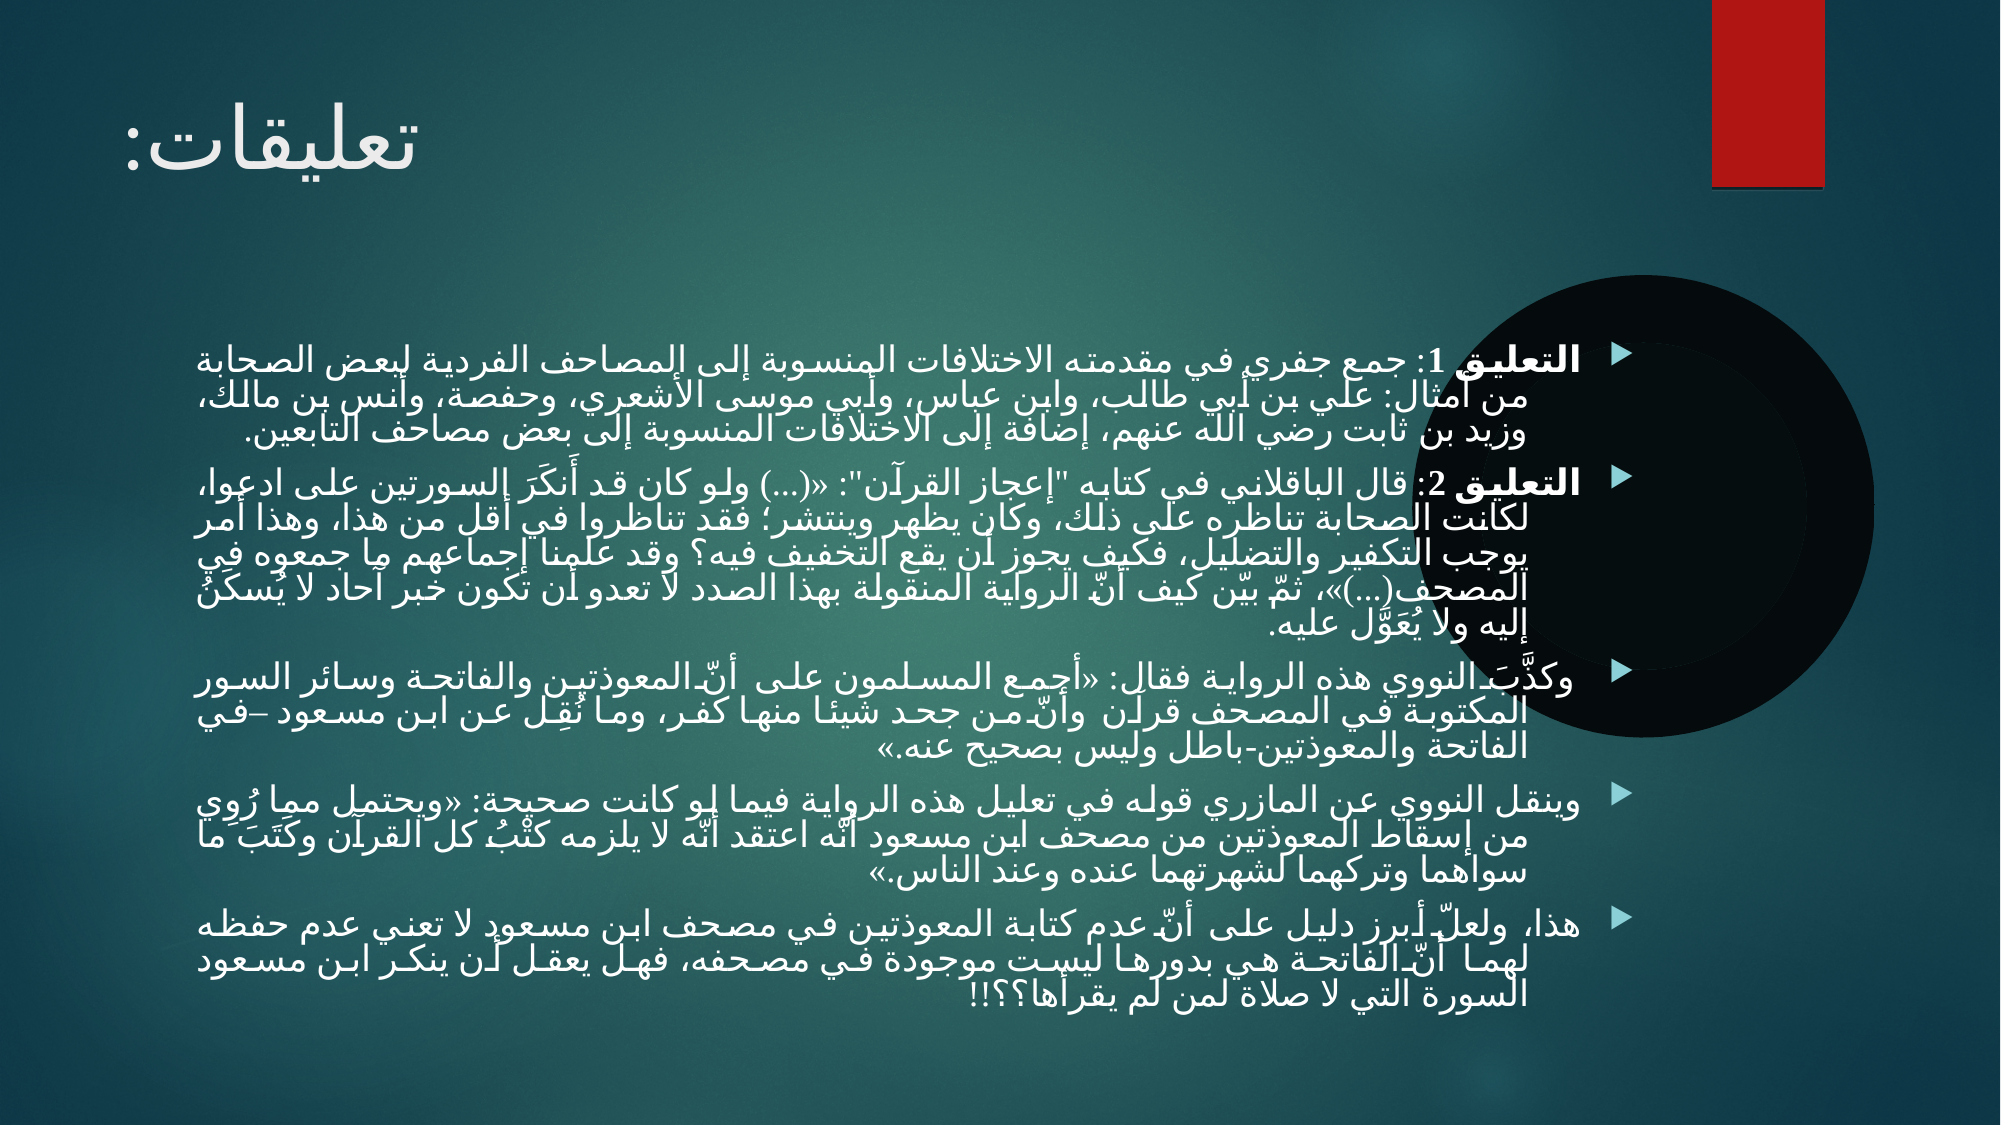

# تعليقات:
التعليق 1: جمع جفري في مقدمته الاختلافات المنسوبة إلى المصاحف الفردية لبعض الصحابة من أمثال: علي بن أبي طالب، وابن عباس، وأبي موسى الأشعري، وحفصة، وأنس بن مالك، وزيد بن ثابت رضي الله عنهم، إضافة إلى الاختلافات المنسوبة إلى بعض مصاحف التابعين.
التعليق 2: قال الباقلاني في كتابه "إعجاز القرآن": «(...) ولو كان قد أَنكَرَ السورتين على ادعوا، لكانت الصحابة تناظره على ذلك، وكان يظهر وينتشر؛ فقد تناظروا في أقل من هذا، وهذا أمر يوجب التكفير والتضليل، فكيف يجوز أن يقع التخفيف فيه؟ وقد علمنا إجماعهم ما جمعوه في المصحف(...)»، ثمّ بيّن كيف أنّ الرواية المنقولة بهذا الصدد لا تعدو أن تكون خبر آحاد لا يُسكَنُ إليه ولا يُعَوَّل عليه.
وكذَّبَ النووي هذه الرواية فقال: «أجمع المسلمون على أنّ المعوذتين والفاتحة وسائر السور المكتوبة في المصحف قرآن وأنّ من جحد شيئا منها كفر، وما نُقِل عن ابن مسعود –في الفاتحة والمعوذتين-باطل وليس بصحيح عنه.»
وينقل النووي عن المازري قوله في تعليل هذه الرواية فيما لو كانت صحيحة: «ويحتمل مما رُوِي من إسقاط المعوذتين من مصحف ابن مسعود أنّه اعتقد أنّه لا يلزمه كتْبُ كل القرآن وكَتَبَ ما سواهما وتركهما لشهرتهما عنده وعند الناس.»
هذا، ولعلّ أبرز دليل على أنّ عدم كتابة المعوذتين في مصحف ابن مسعود لا تعني عدم حفظه لهما أنّ الفاتحة هي بدورها ليست موجودة في مصحفه، فهل يعقل أن ينكر ابن مسعود السورة التي لا صلاة لمن لم يقرأها؟؟!!